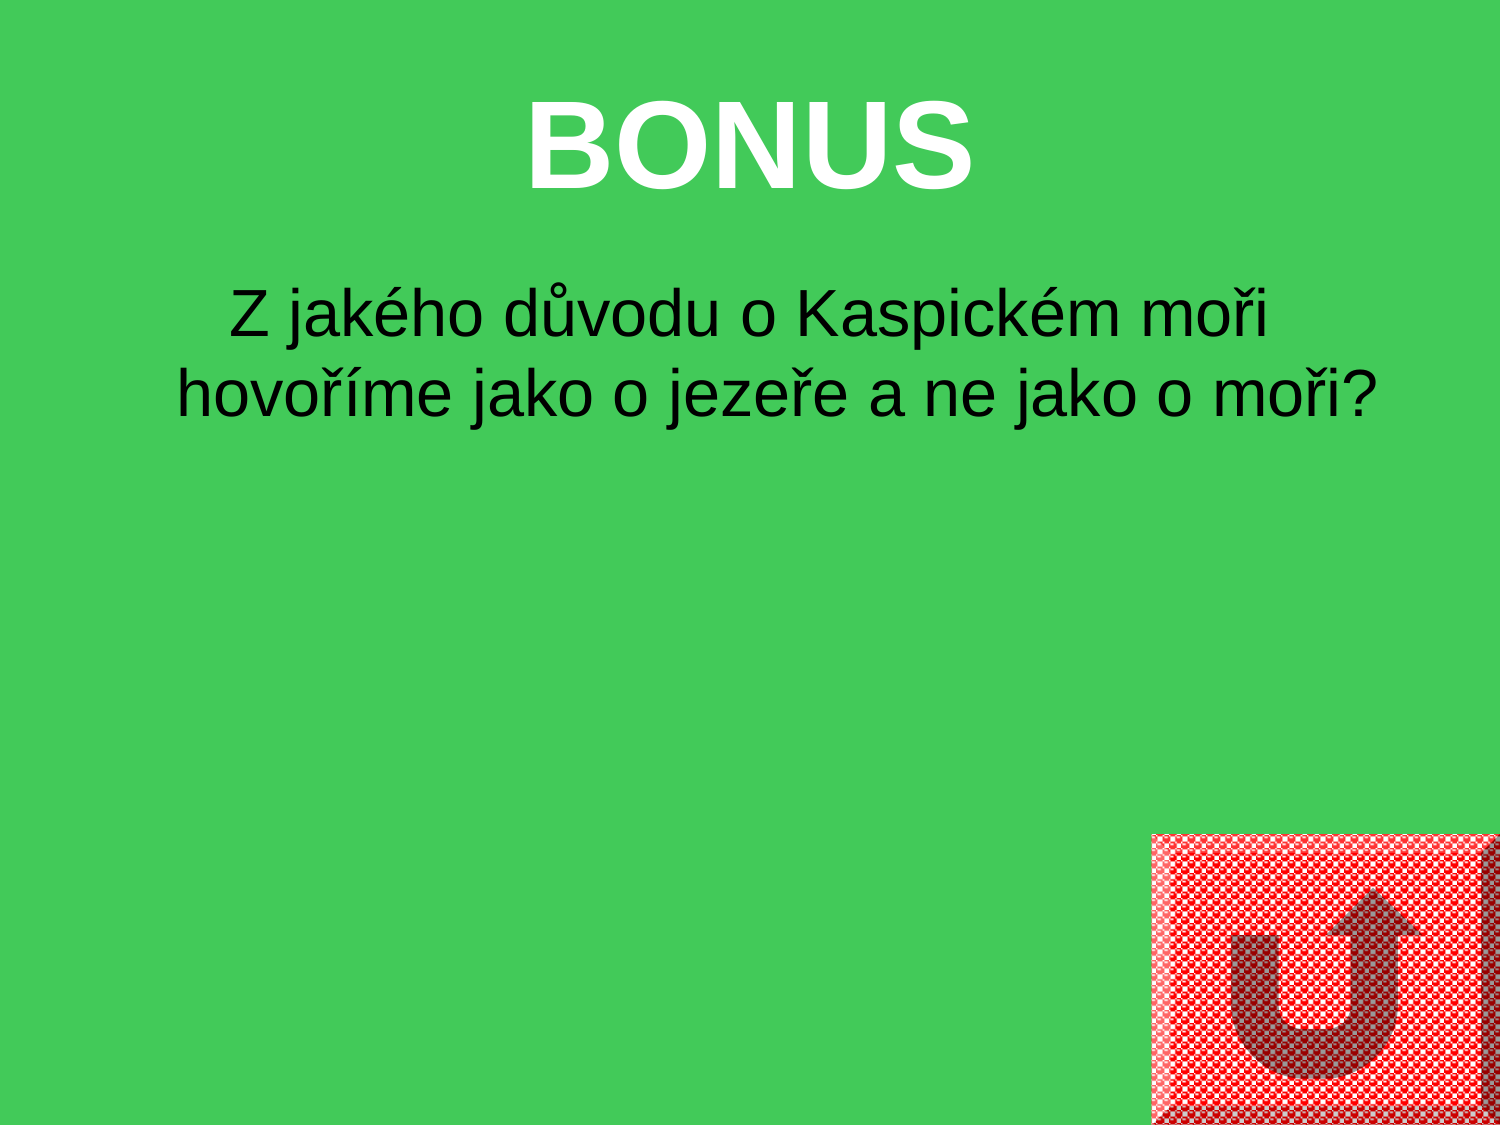

# BONUS
Z jakého důvodu o Kaspickém moři hovoříme jako o jezeře a ne jako o moři?